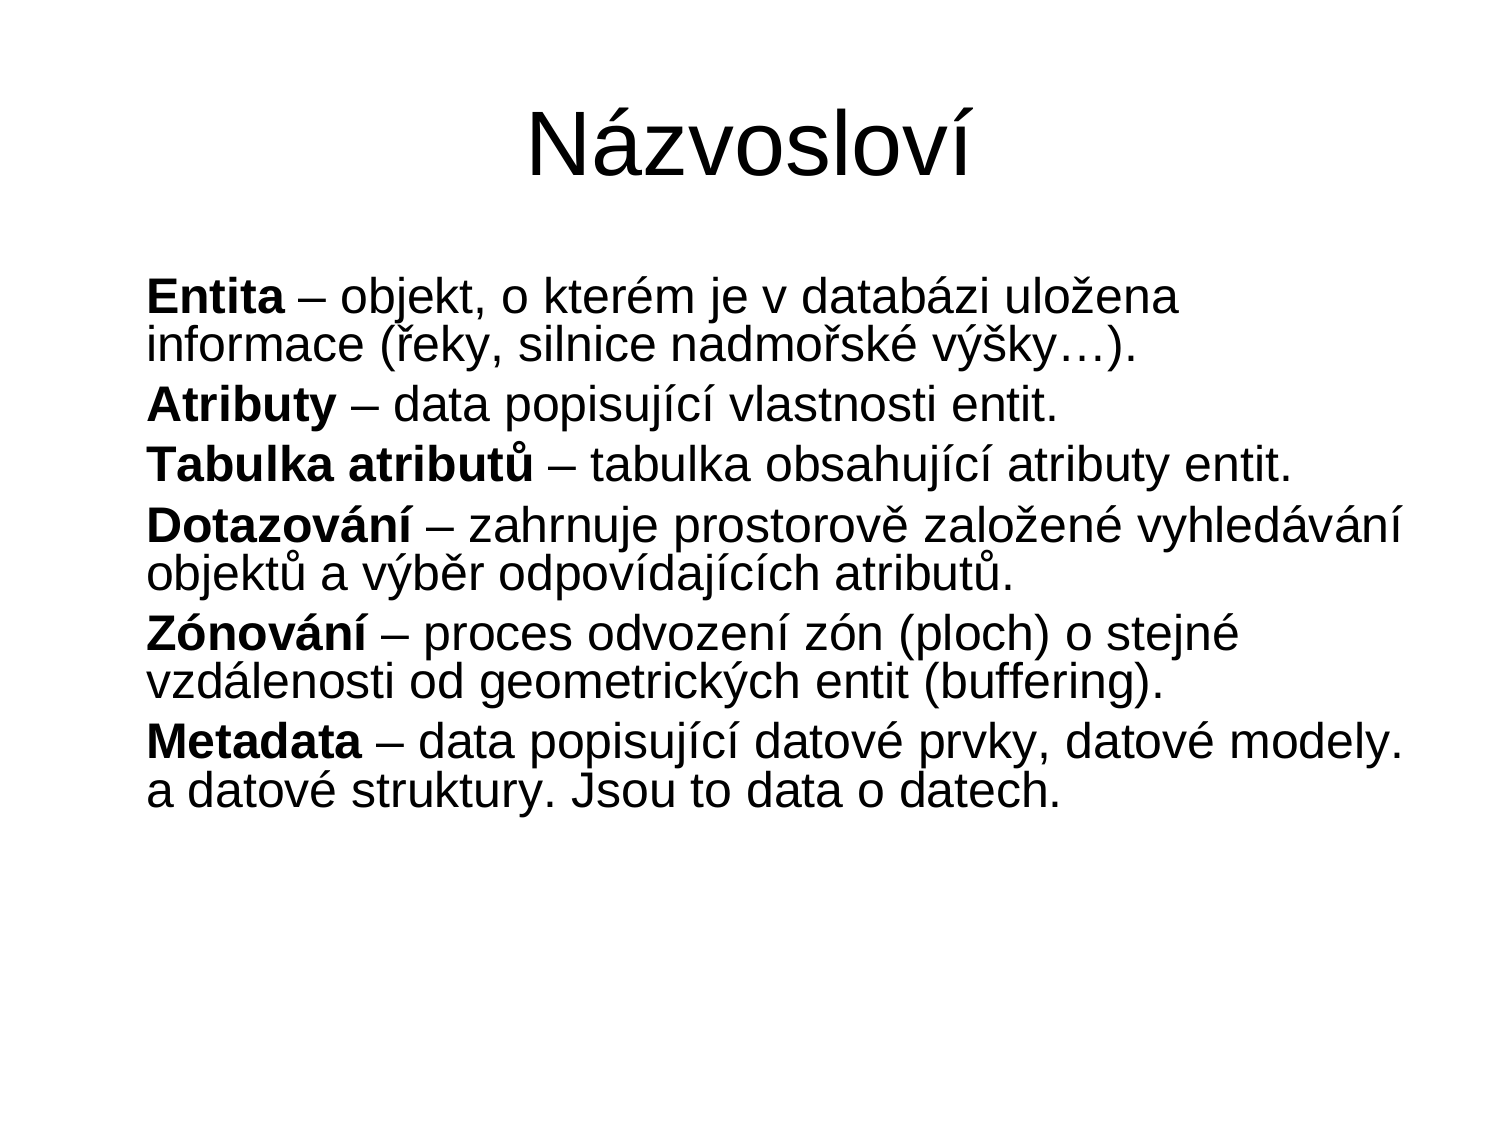

# Názvosloví
	Entita – objekt, o kterém je v databázi uložena informace (řeky, silnice nadmořské výšky…).
	Atributy – data popisující vlastnosti entit.
	Tabulka atributů – tabulka obsahující atributy entit.
	Dotazování – zahrnuje prostorově založené vyhledávání objektů a výběr odpovídajících atributů.
	Zónování – proces odvození zón (ploch) o stejné vzdálenosti od geometrických entit (buffering).
	Metadata – data popisující datové prvky, datové modely. a datové struktury. Jsou to data o datech.